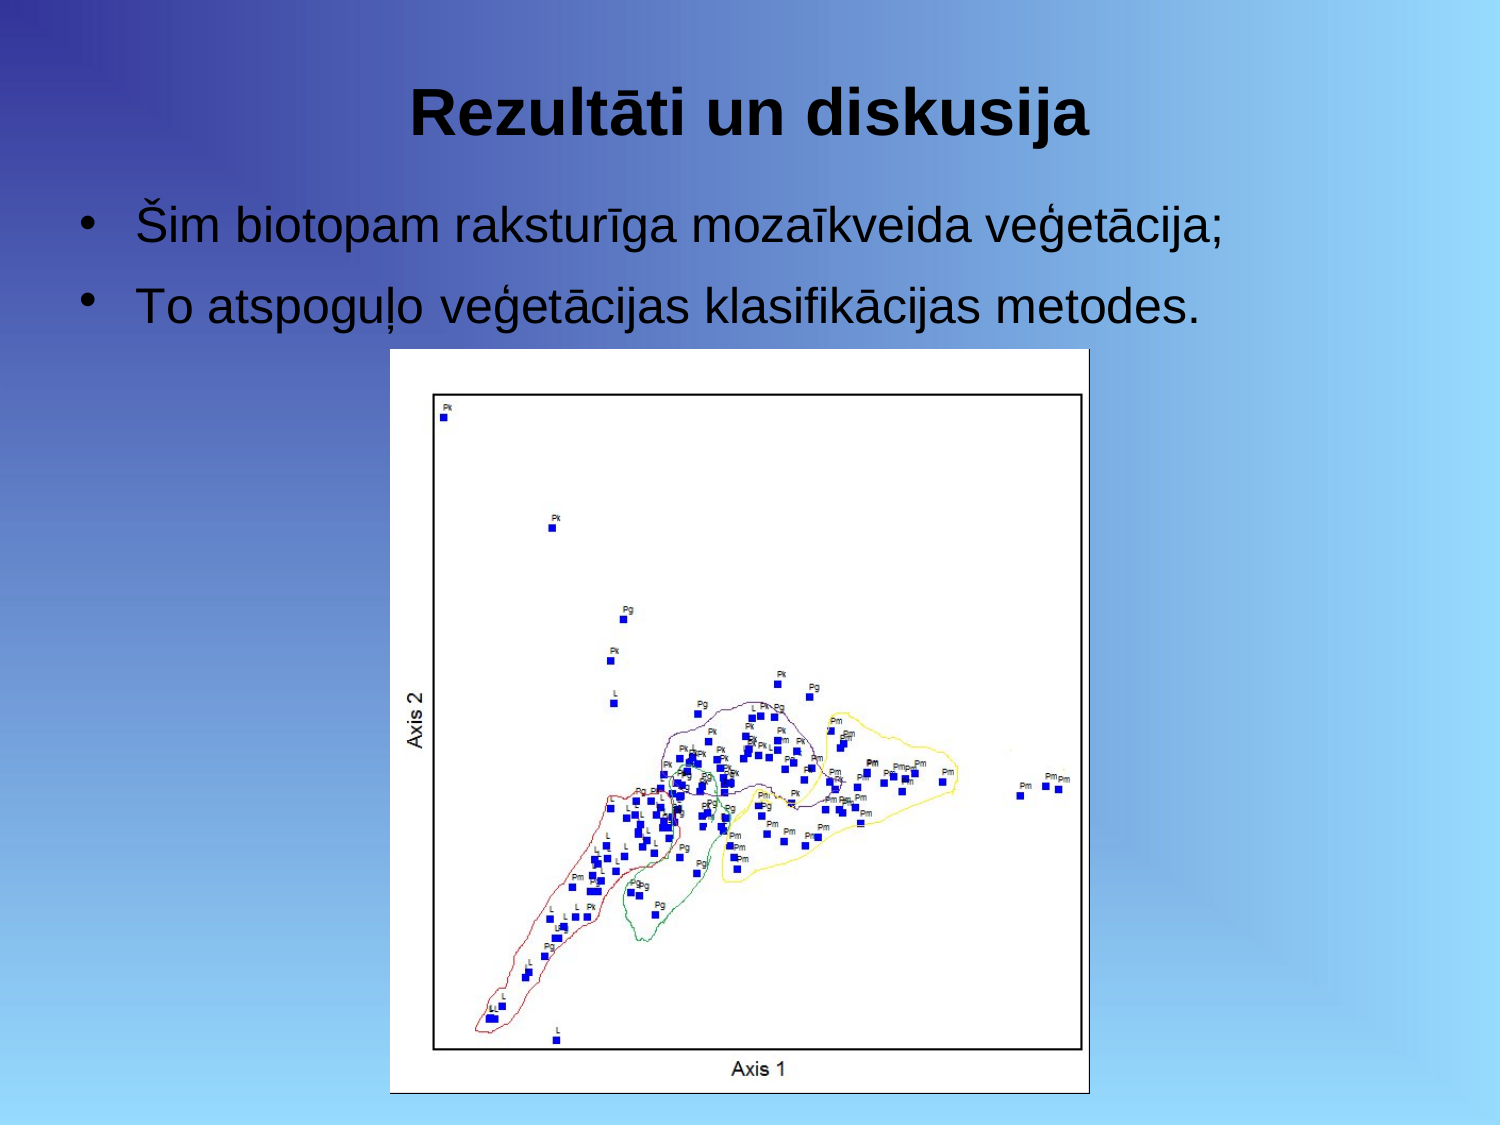

# Rezultāti un diskusija
Šim biotopam raksturīga mozaīkveida veģetācija;
To atspoguļo veģetācijas klasifikācijas metodes.